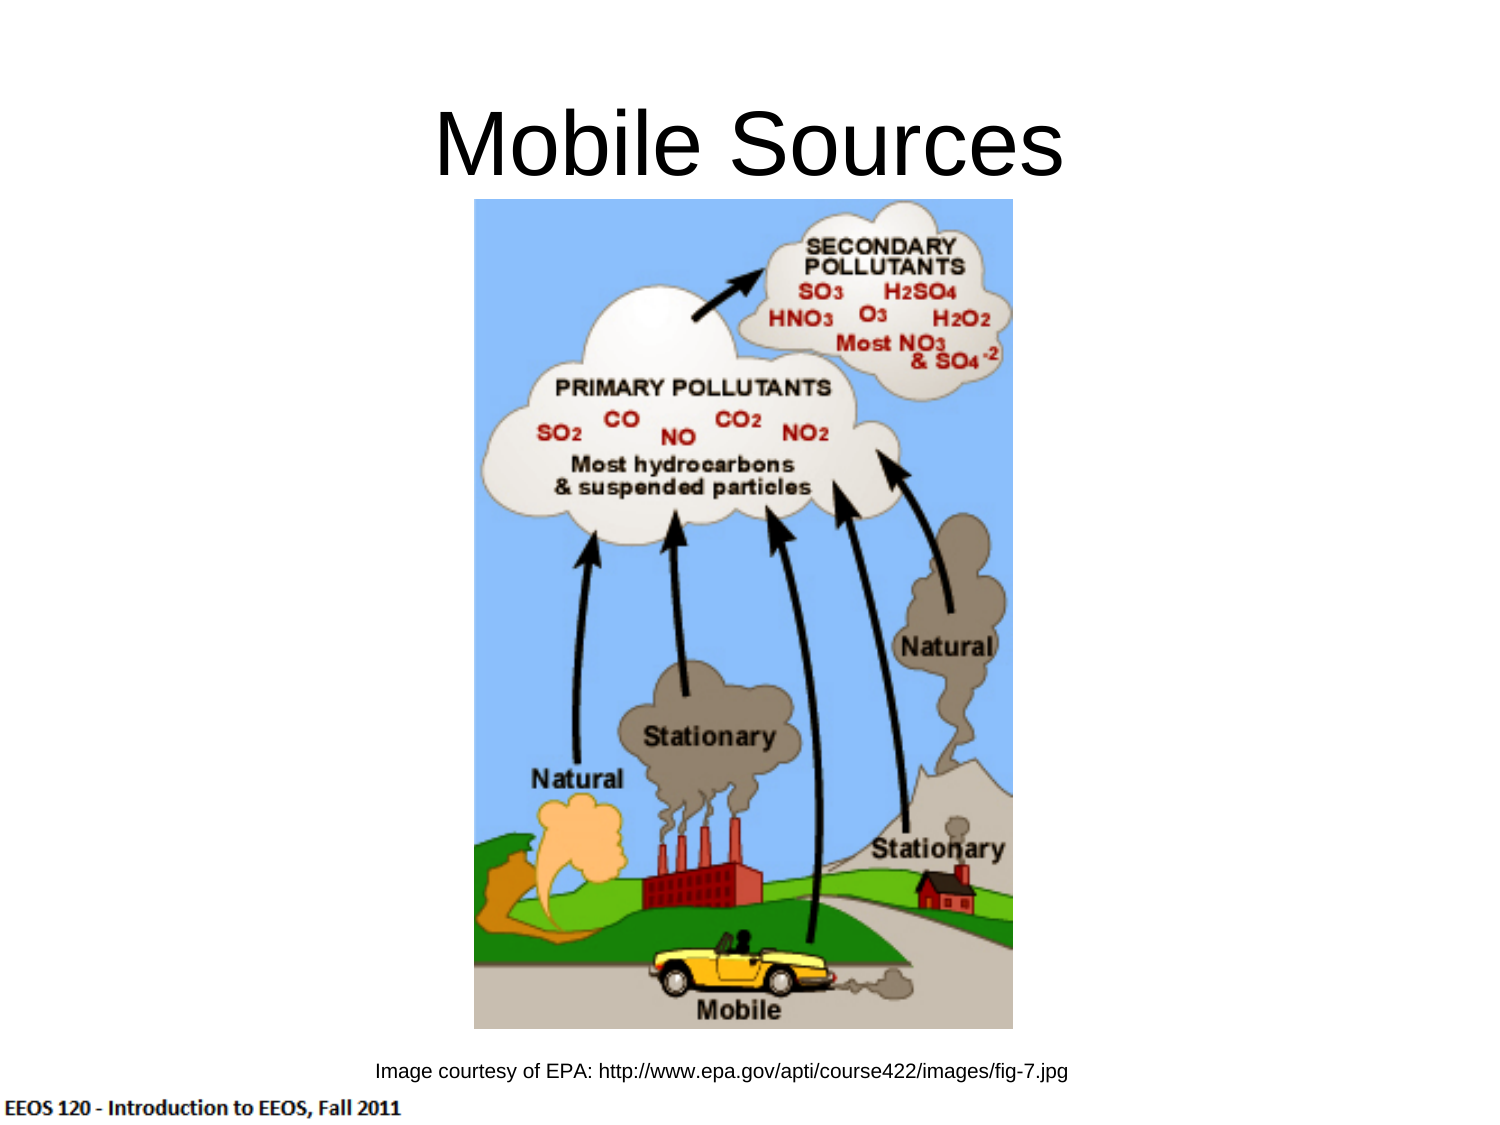

# Mobile Sources
Image courtesy of EPA: http://www.epa.gov/apti/course422/images/fig-7.jpg